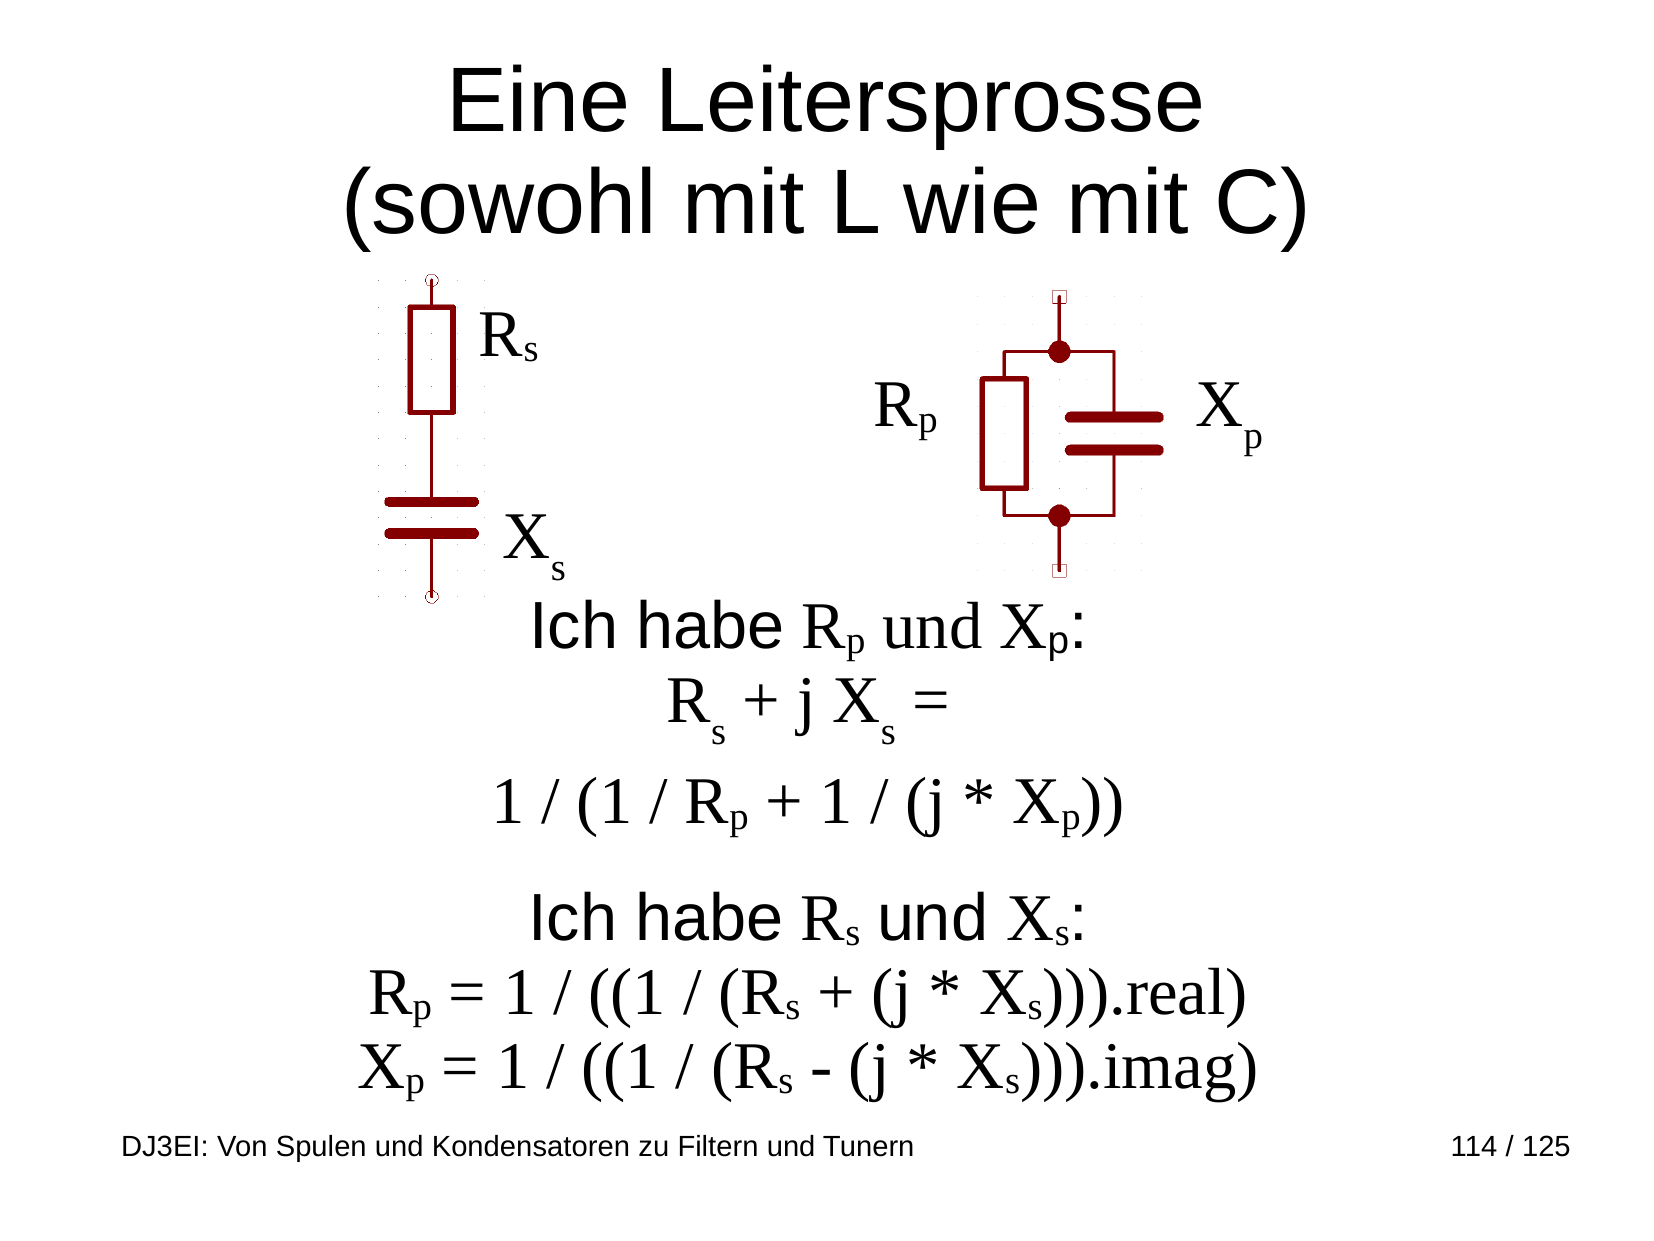

# Eine Leitersprosse (sowohl mit L wie mit C)
Rs
Xp
Rp
Xs
Ich habe Rp und Xp:
Rs + j Xs =
1 / (1 / Rp + 1 / (j * Xp))
Ich habe Rs und Xs:
Rp = 1 / ((1 / (Rs + (j * Xs))).real)
Xp = 1 / ((1 / (Rs - (j * Xs))).imag)